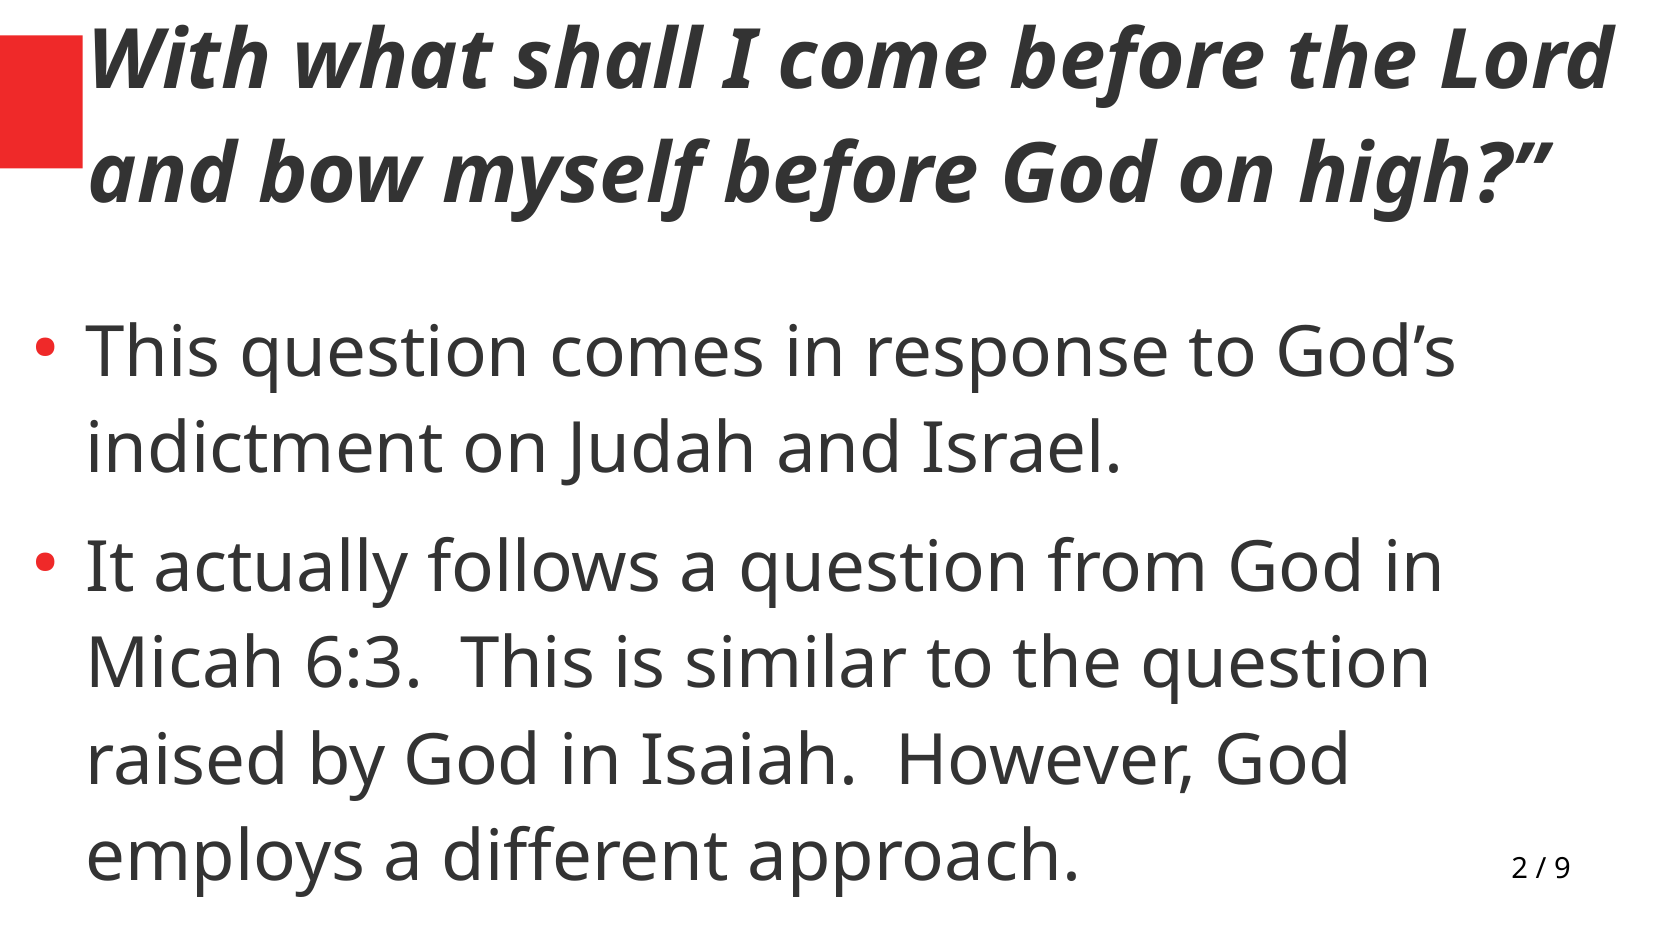

# With what shall I come before the Lord and bow myself before God on high?”
This question comes in response to God’s indictment on Judah and Israel.
It actually follows a question from God in Micah 6:3. This is similar to the question raised by God in Isaiah. However, God employs a different approach.
2